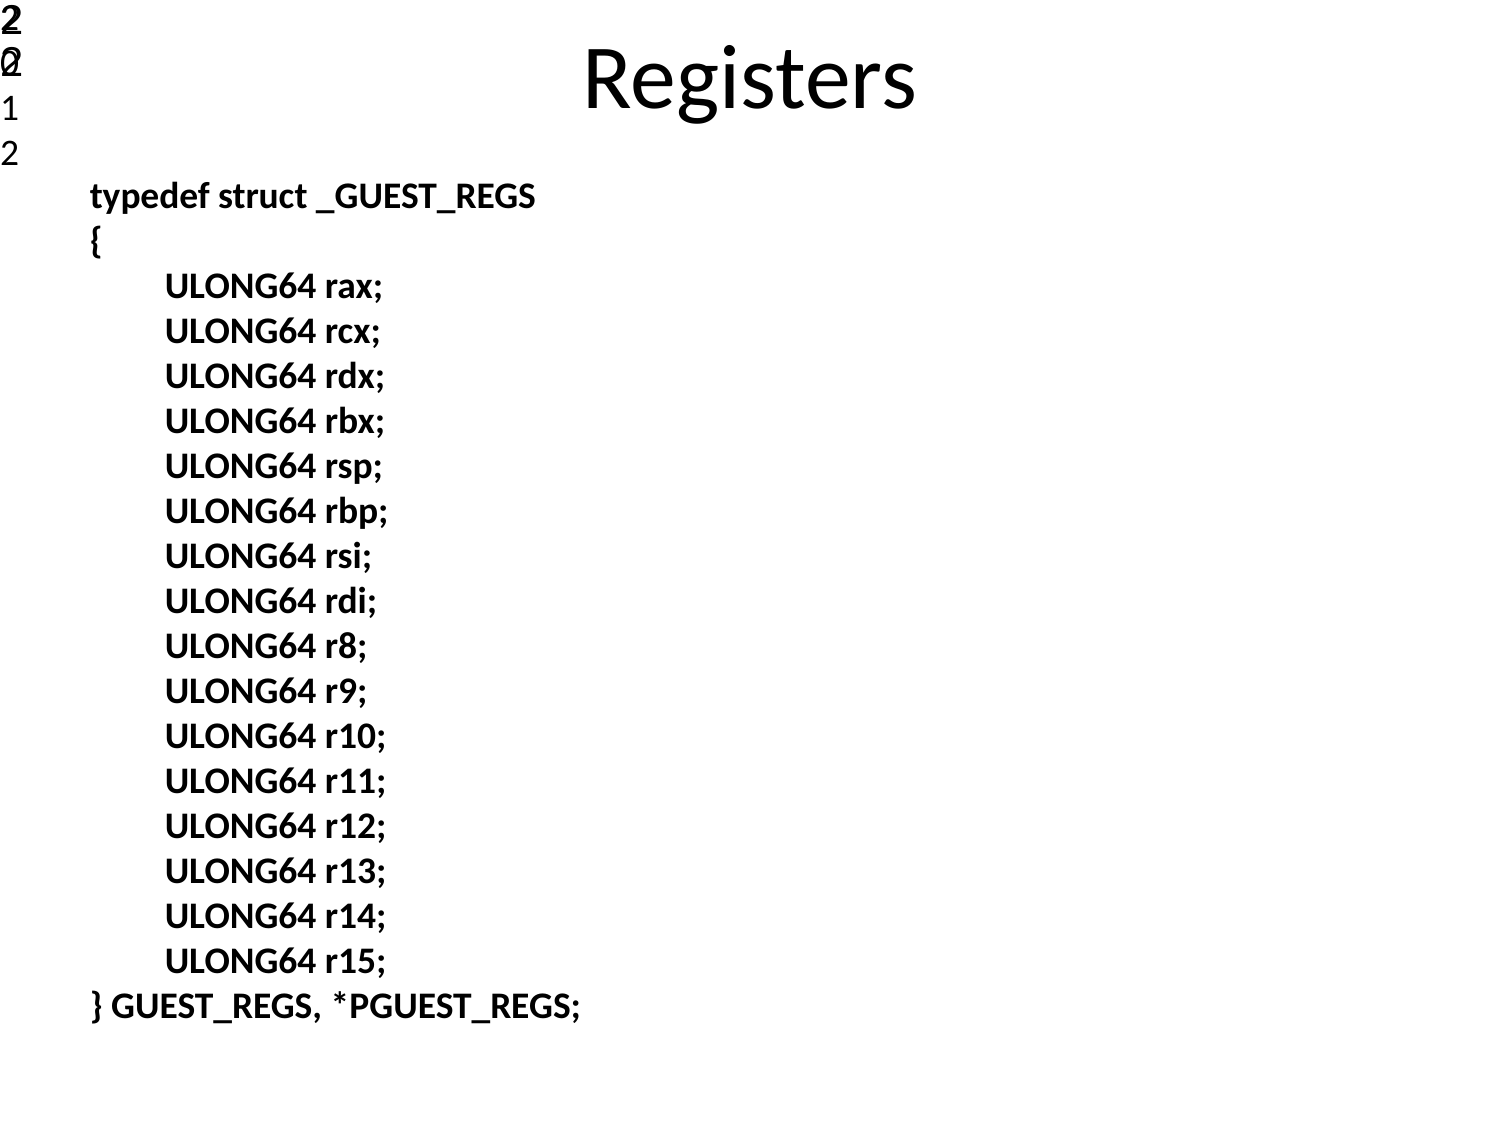

2012
# Registers
typedef struct _GUEST_REGS
{
 	ULONG64 rax;
 	ULONG64 rcx;
 	ULONG64 rdx;
 	ULONG64 rbx;
 	ULONG64 rsp;
 	ULONG64 rbp;
 	ULONG64 rsi;
 	ULONG64 rdi;
 	ULONG64 r8;
 	ULONG64 r9;
 	ULONG64 r10;
 	ULONG64 r11;
 	ULONG64 r12;
 	ULONG64 r13;
 	ULONG64 r14;
 	ULONG64 r15;
} GUEST_REGS, *PGUEST_REGS;